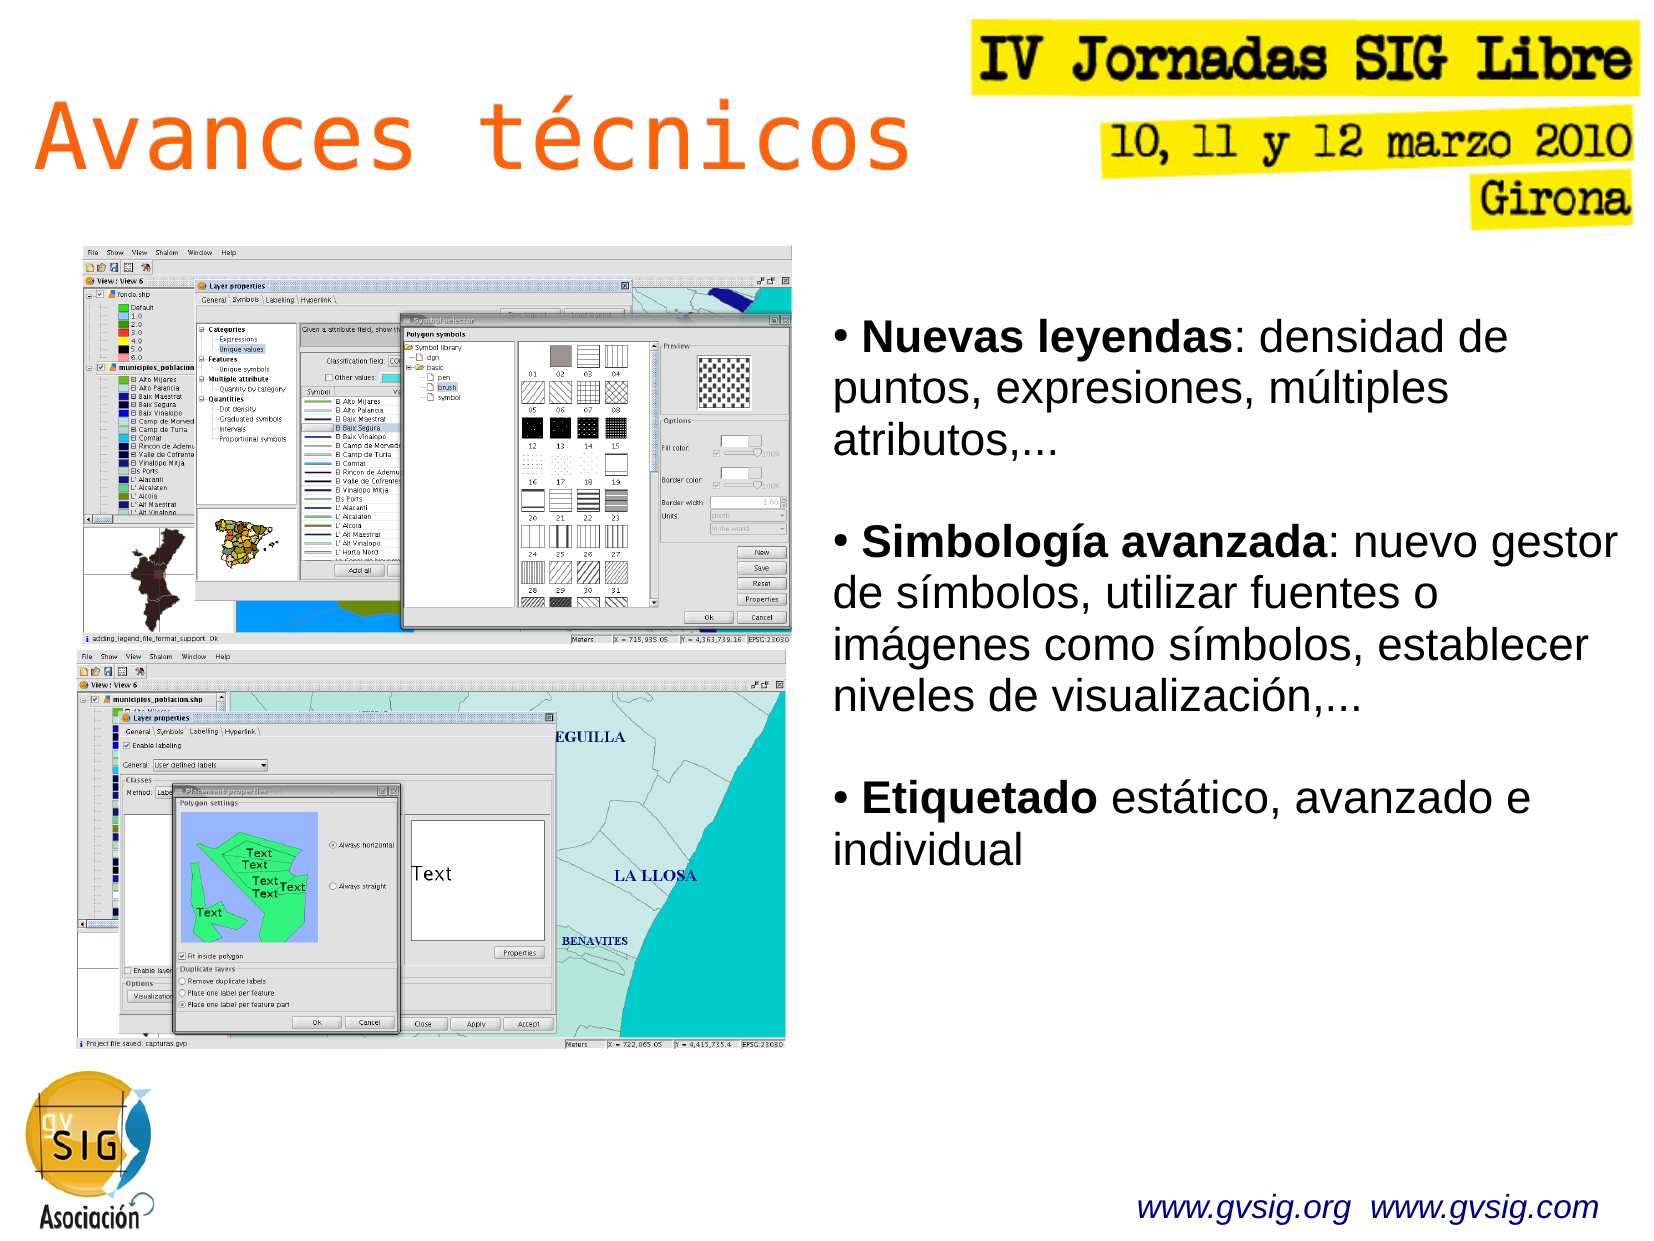

Avances técnicos
 Nuevas leyendas: densidad de puntos, expresiones, múltiples atributos,...
 Simbología avanzada: nuevo gestor de símbolos, utilizar fuentes o imágenes como símbolos, establecer niveles de visualización,...
 Etiquetado estático, avanzado e individual